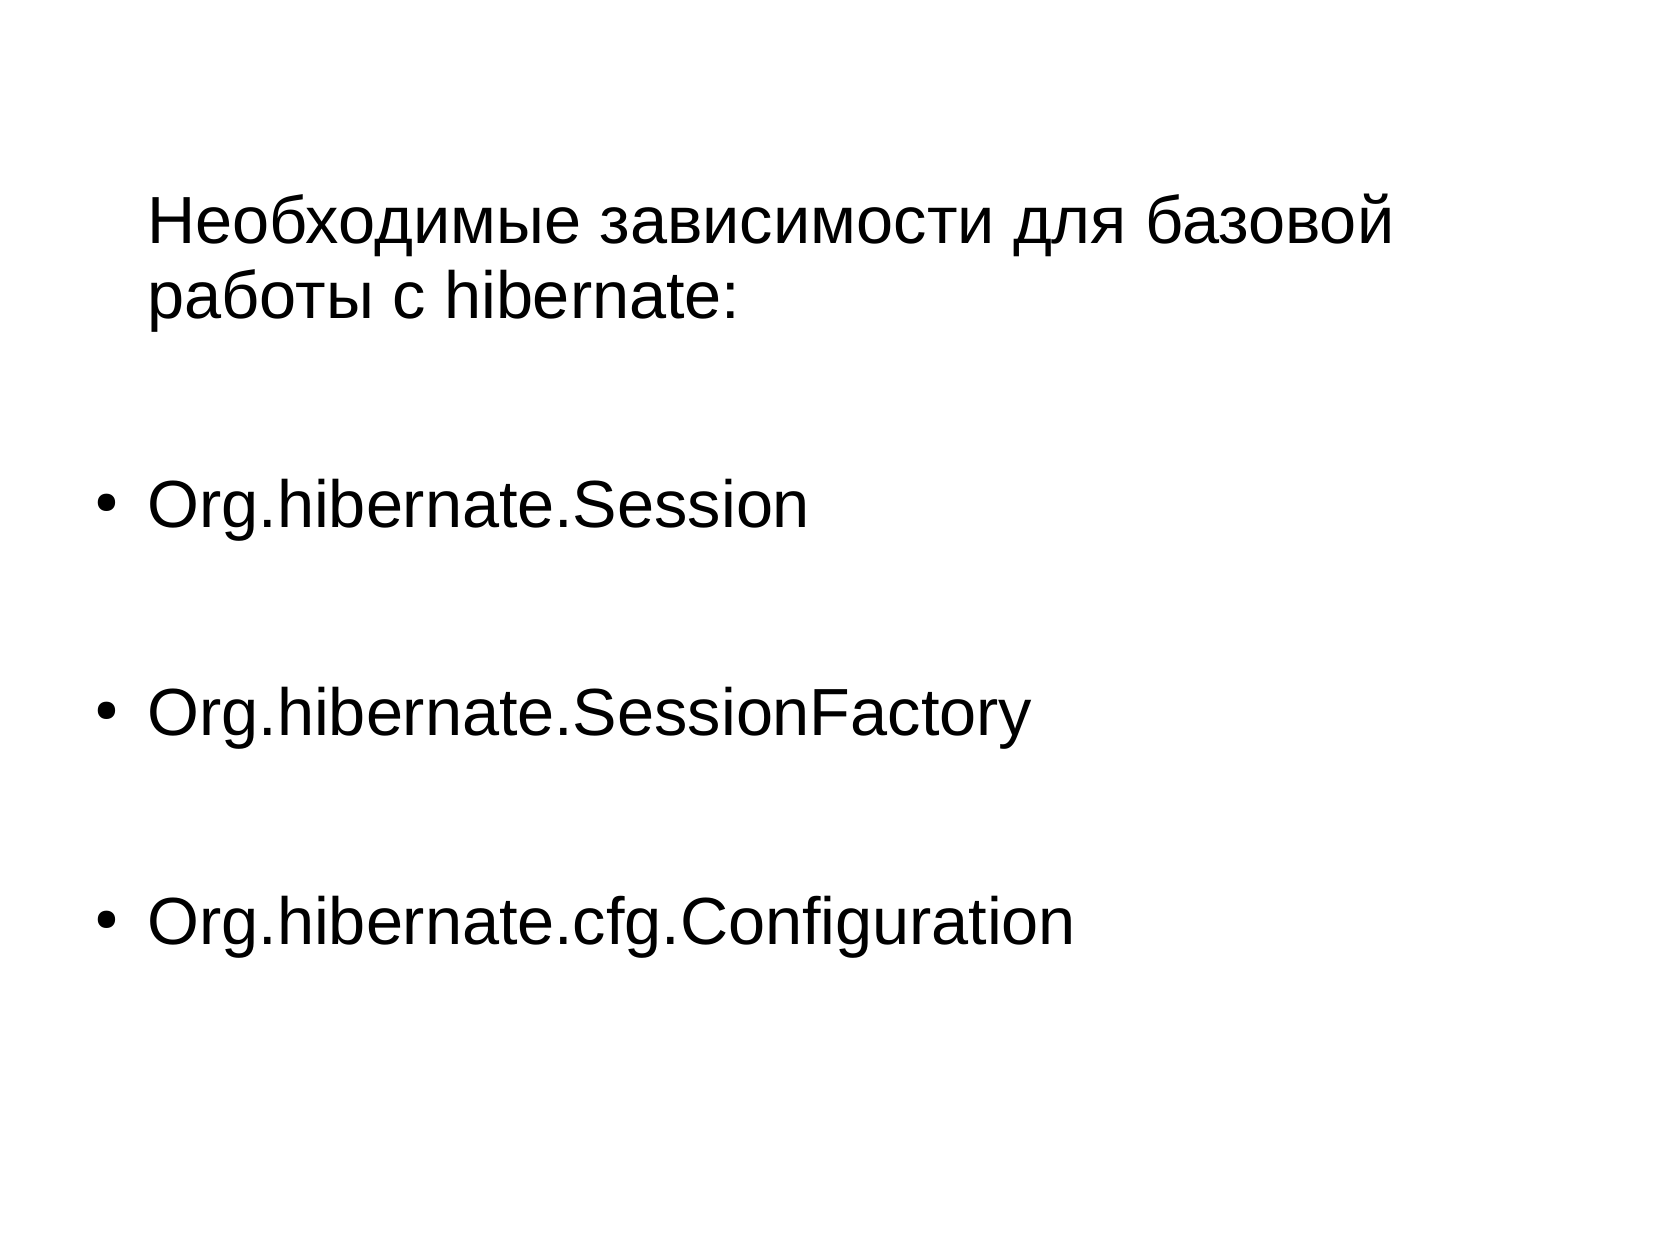

# Необходимые зависимости для базовой работы с hibernate:
Org.hibernate.Session
Org.hibernate.SessionFactory
Org.hibernate.cfg.Configuration